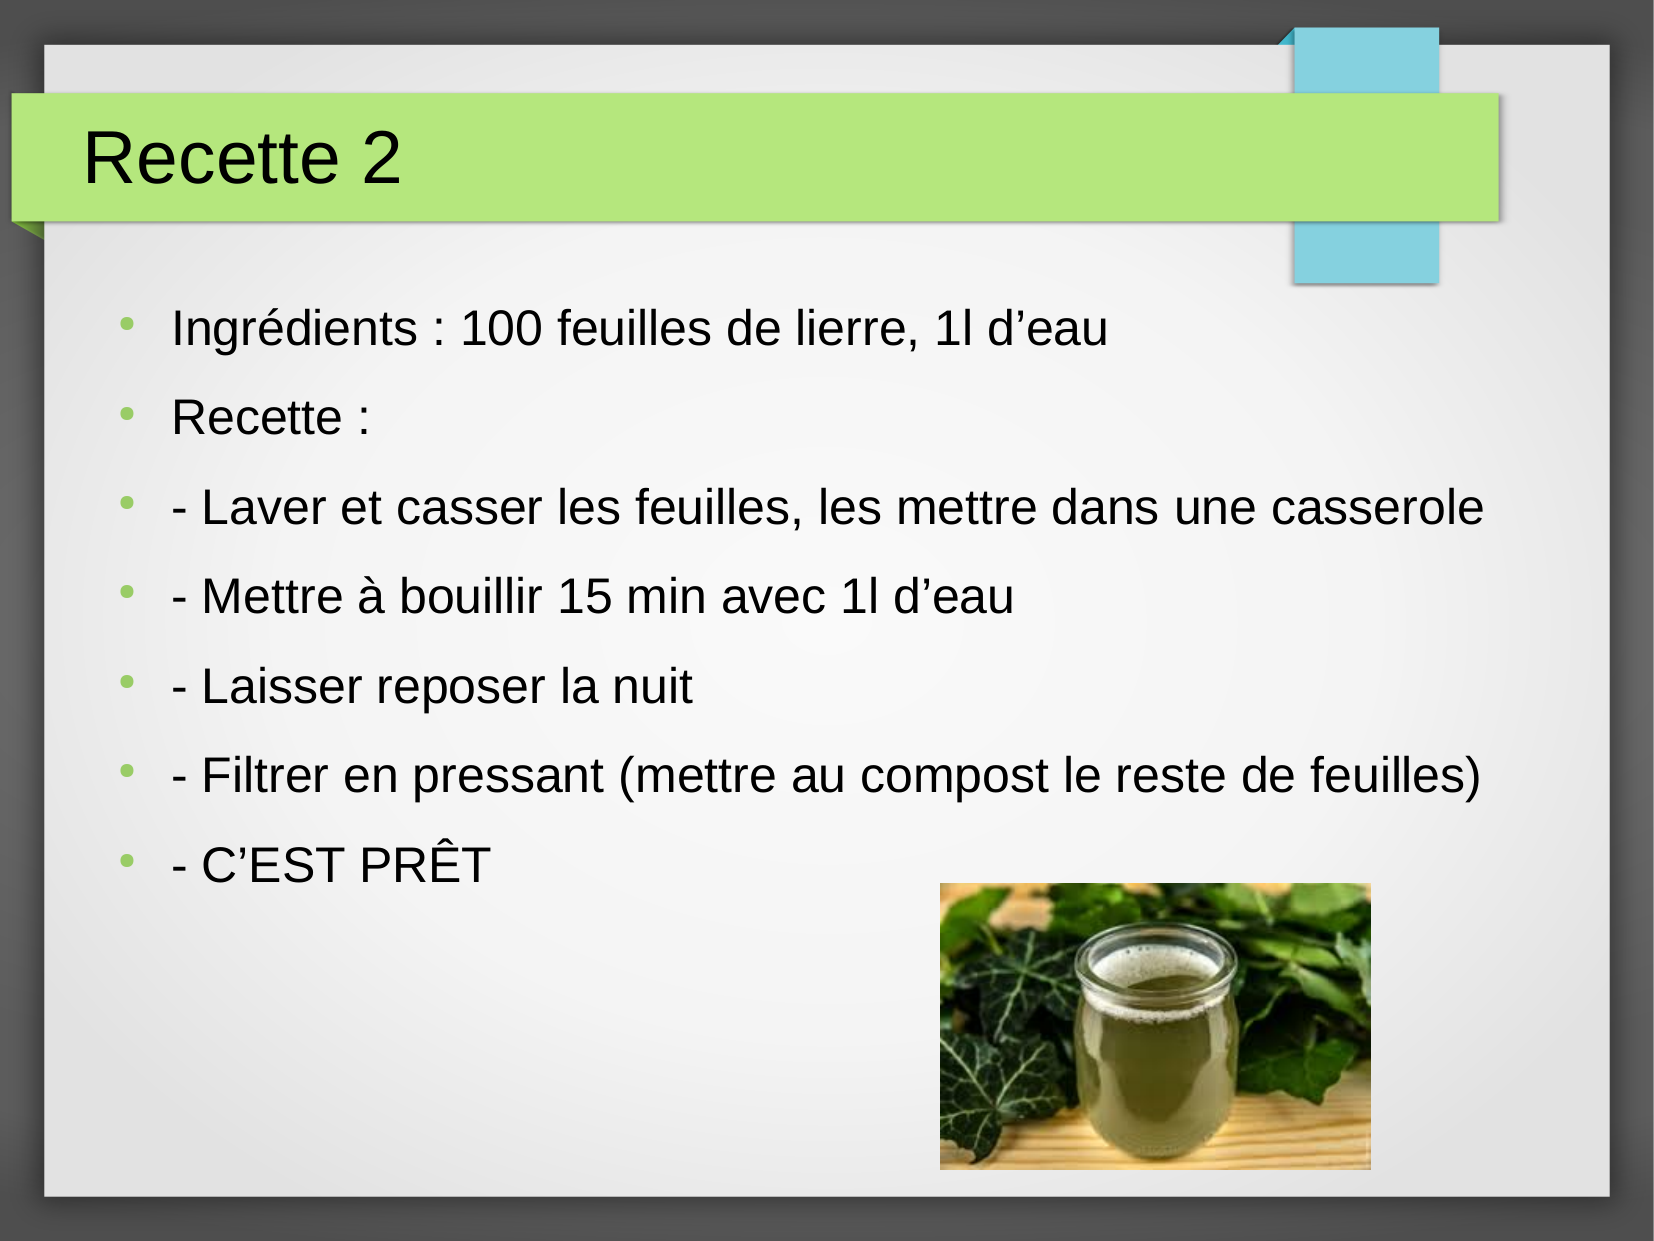

# Recette 2
Ingrédients : 100 feuilles de lierre, 1l d’eau
Recette :
- Laver et casser les feuilles, les mettre dans une casserole
- Mettre à bouillir 15 min avec 1l d’eau
- Laisser reposer la nuit
- Filtrer en pressant (mettre au compost le reste de feuilles)
- C’EST PRÊT